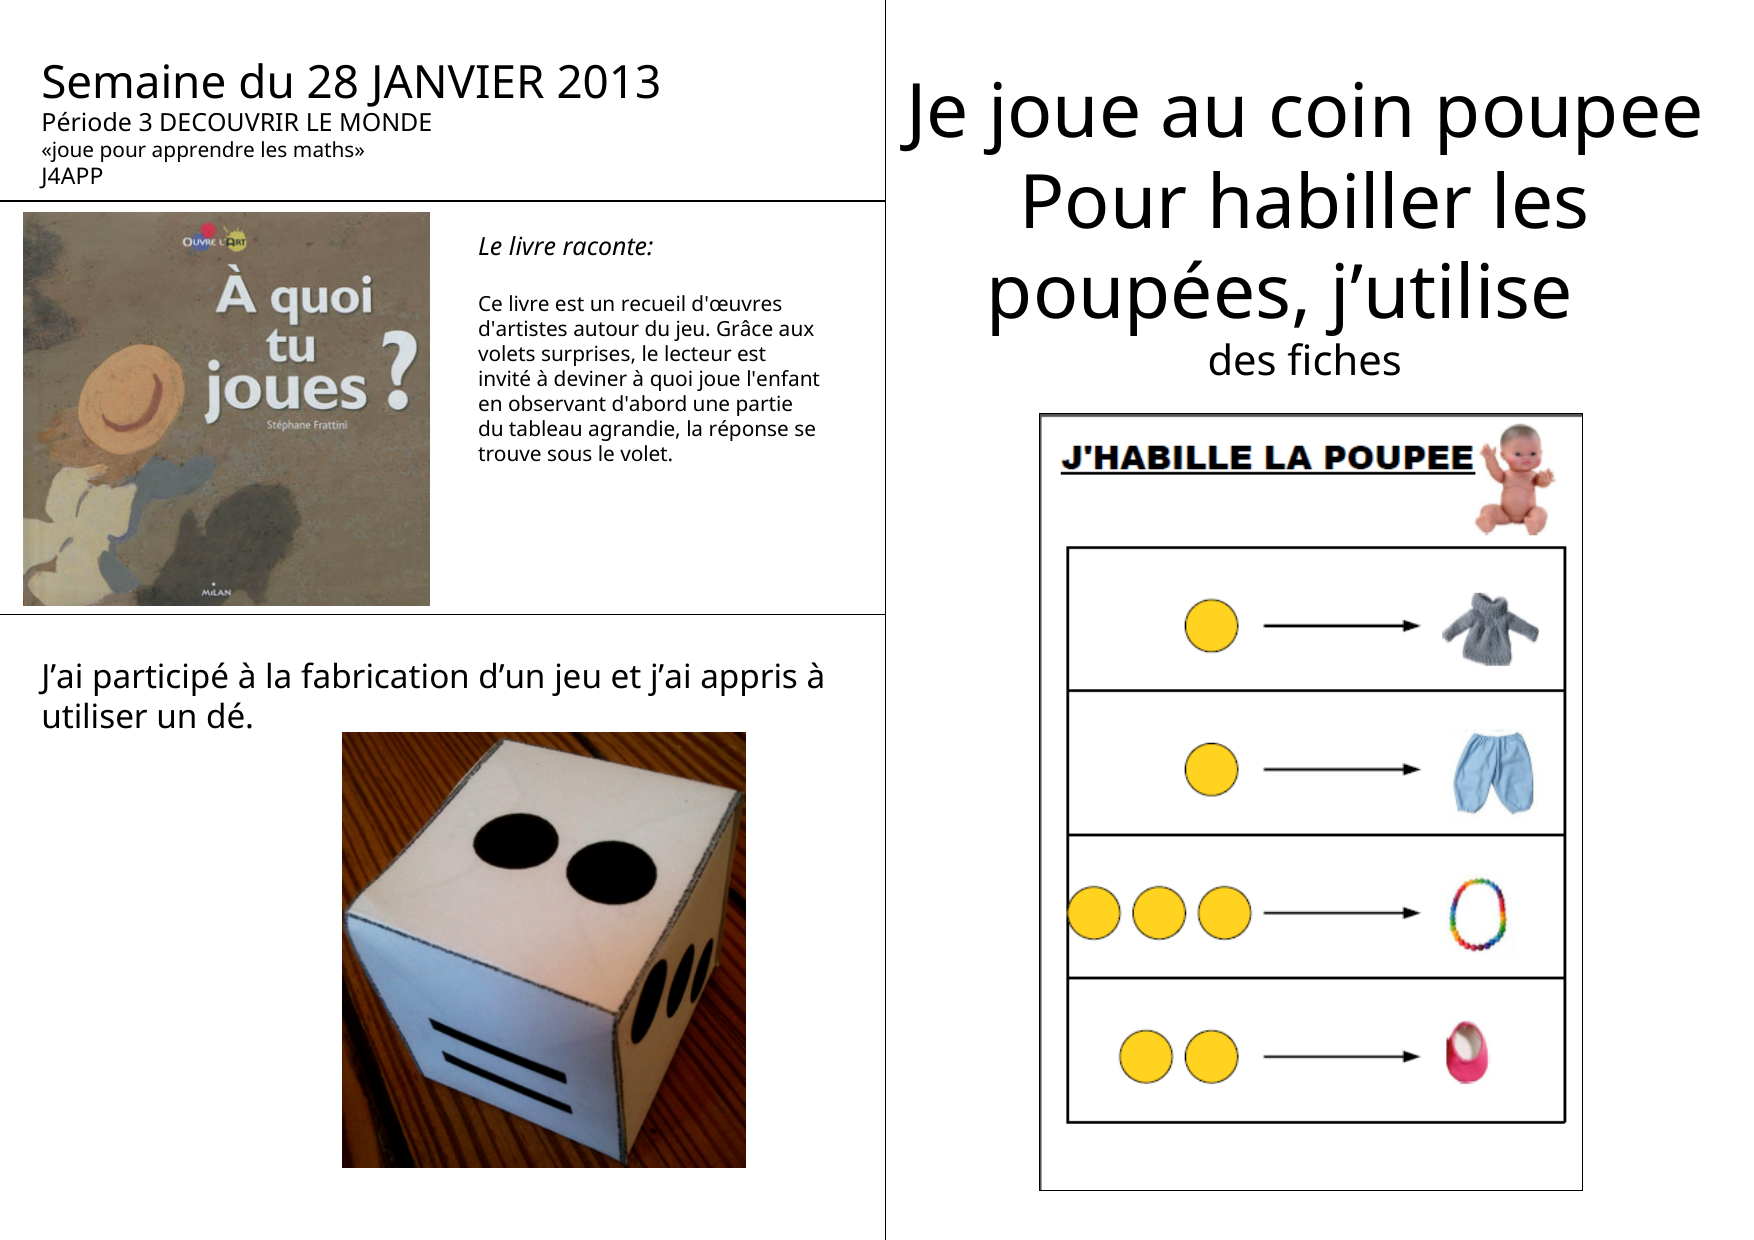

Semaine du 28 JANVIER 2013
Je joue au coin poupee
Période 3 DECOUVRIR LE MONDE
«joue pour apprendre les maths»
J4APP
Pour habiller les poupées, j’utilise
des fiches
Le livre raconte:
Ce livre est un recueil d'œuvres d'artistes autour du jeu. Grâce aux volets surprises, le lecteur est invité à deviner à quoi joue l'enfant en observant d'abord une partie du tableau agrandie, la réponse se trouve sous le volet.
J’ai participé à la fabrication d’un jeu et j’ai appris à utiliser un dé.